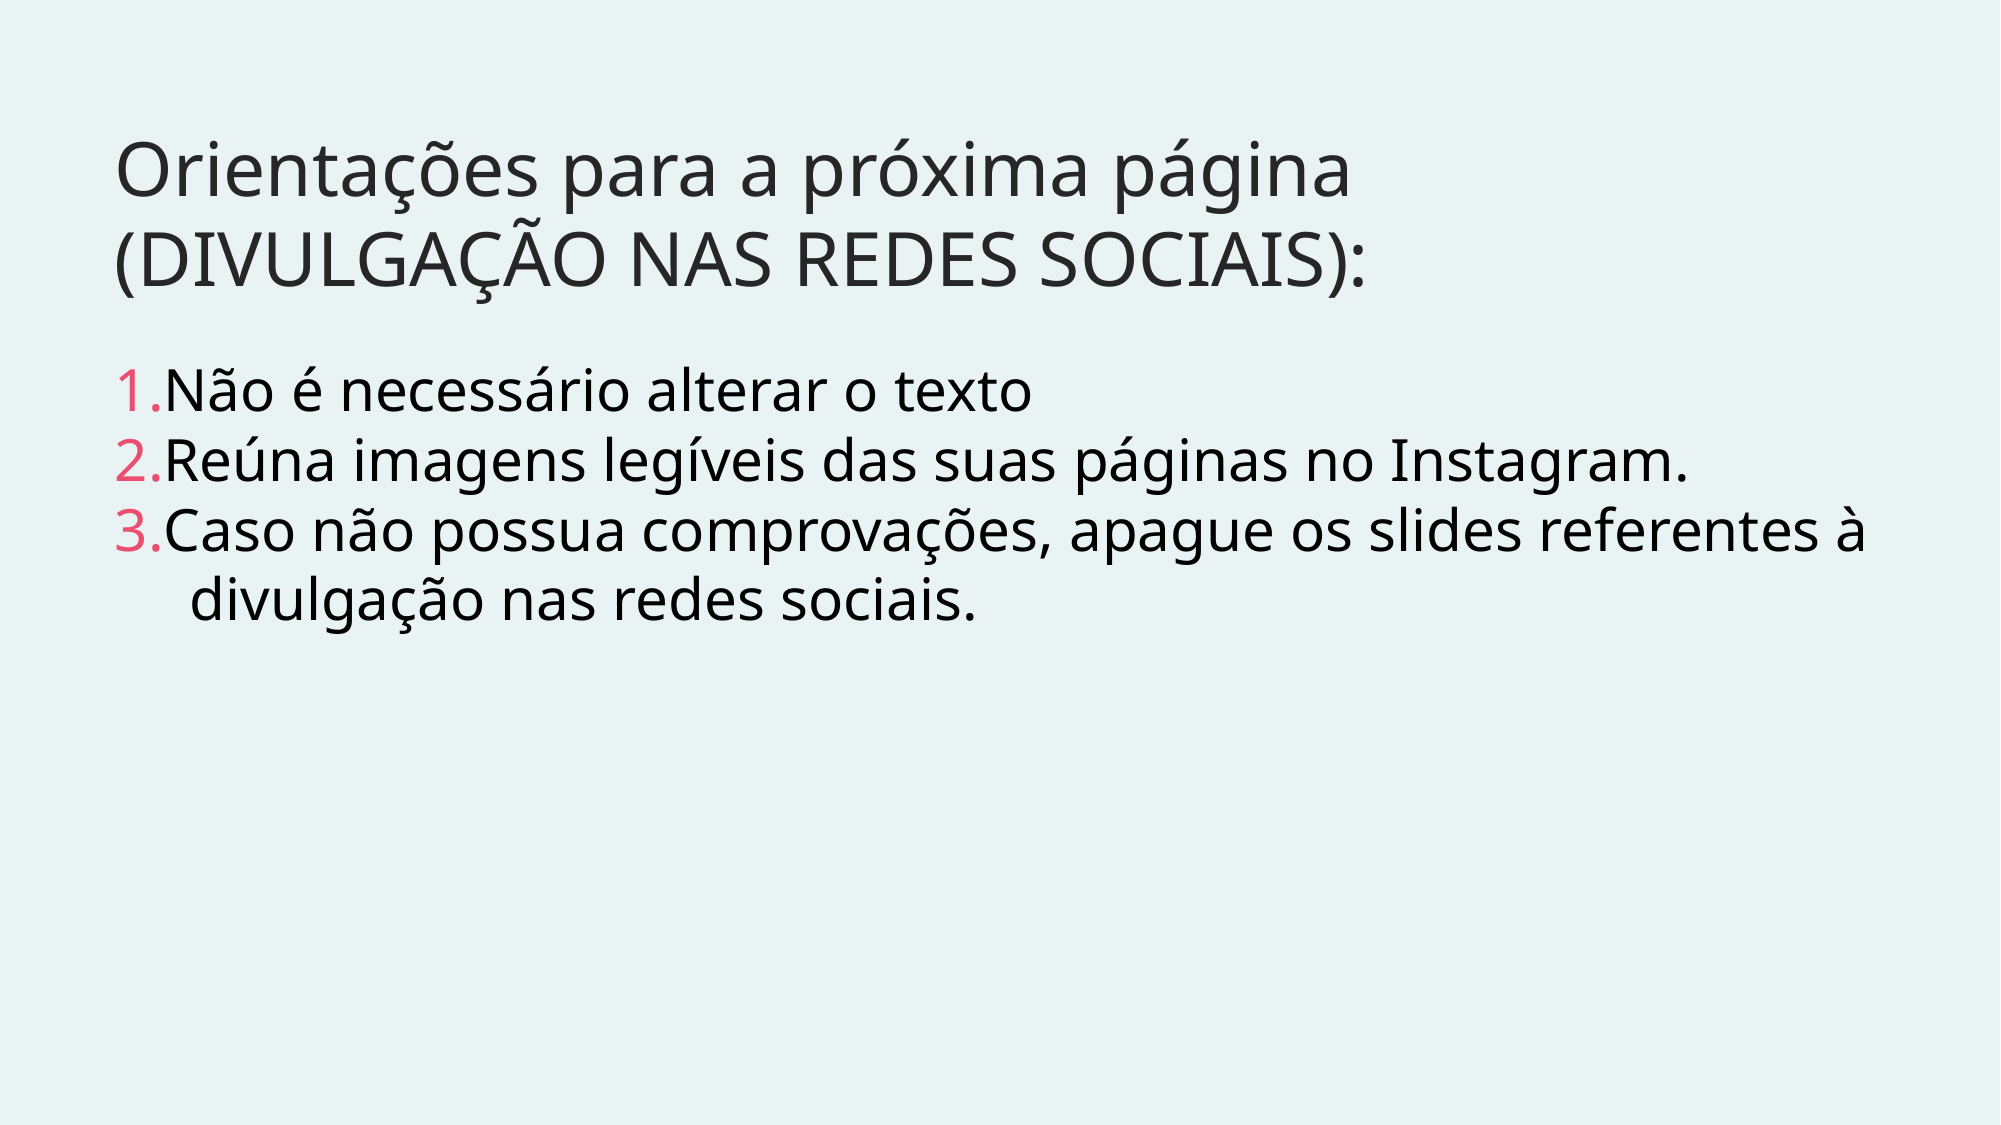

# Orientações para a próxima página  (DIVULGAÇÃO NAS REDES SOCIAIS):
Não é necessário alterar o texto
Reúna imagens legíveis das suas páginas no Instagram.
Caso não possua comprovações, apague os slides referentes à divulgação nas redes sociais.